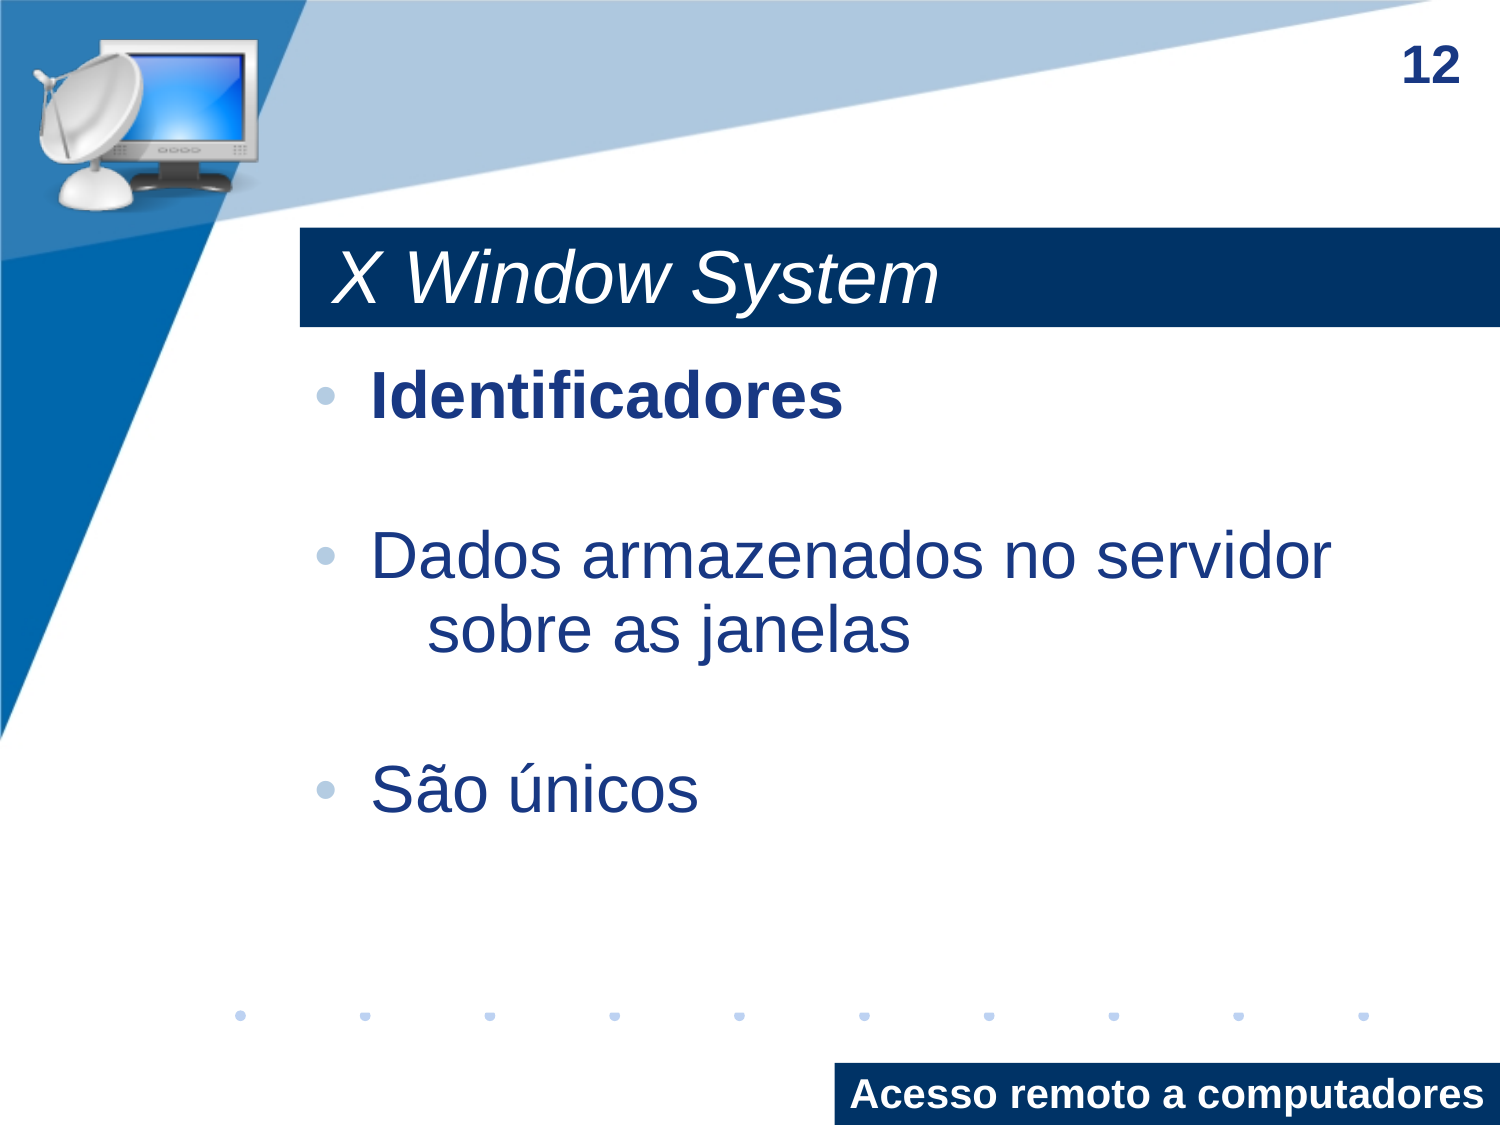

# X Window System
Identificadores
Dados armazenados no servidor sobre as janelas
São únicos